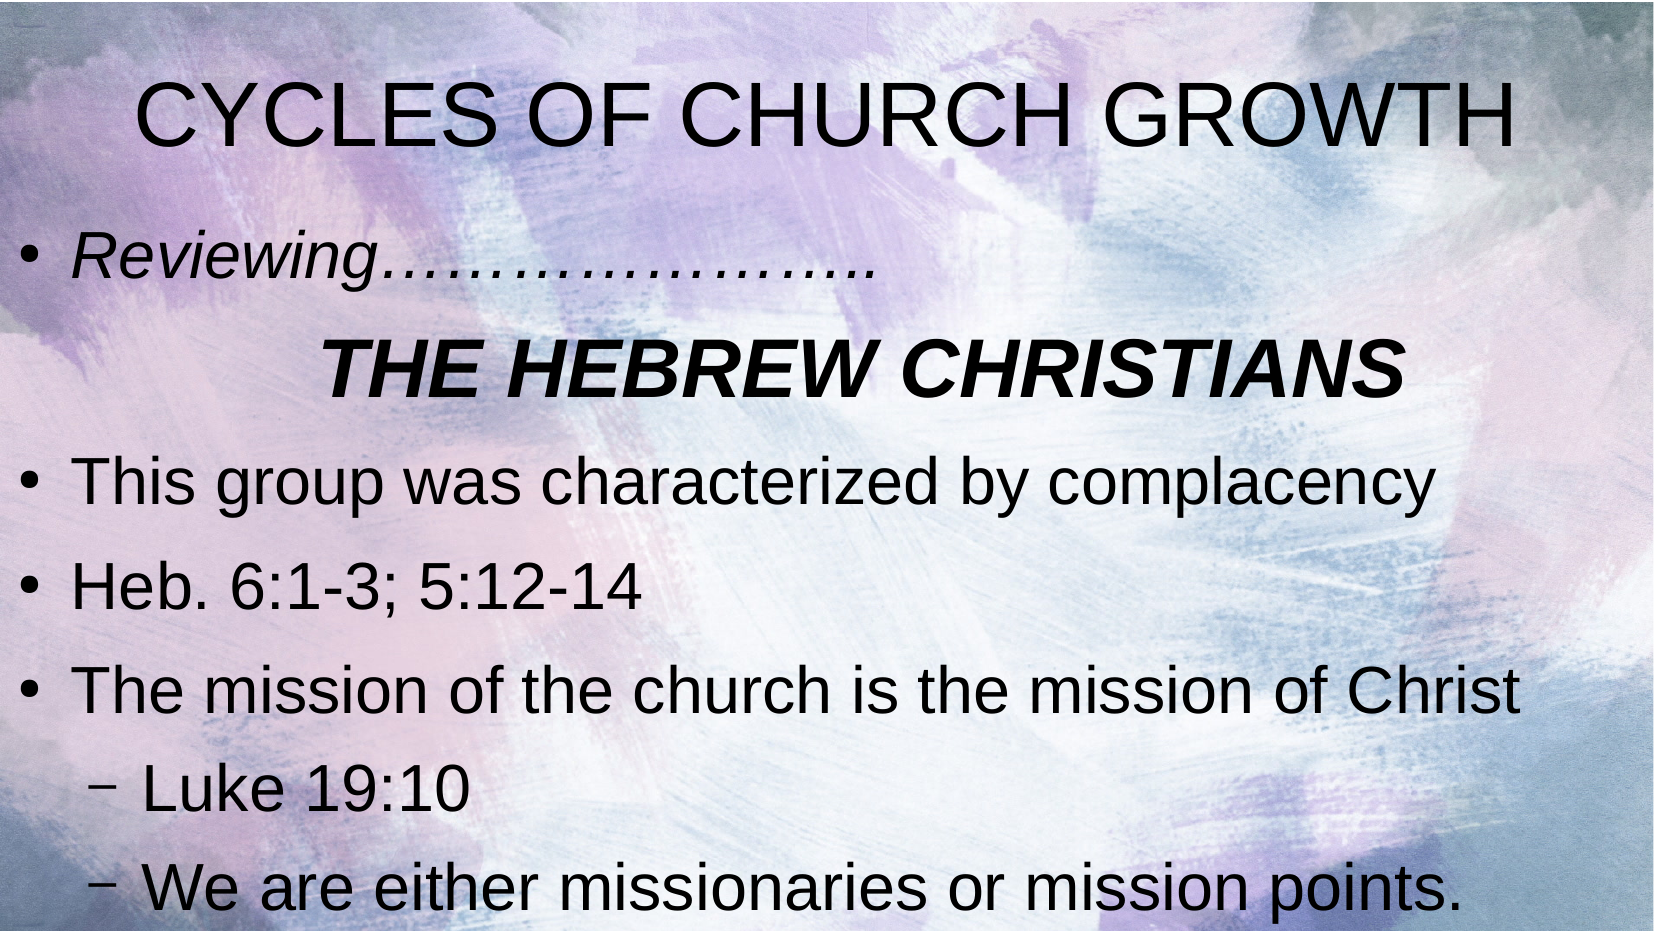

# CYCLES OF CHURCH GROWTH
Reviewing…………………..
THE HEBREW CHRISTIANS
This group was characterized by complacency
Heb. 6:1-3; 5:12-14
The mission of the church is the mission of Christ
Luke 19:10
We are either missionaries or mission points.